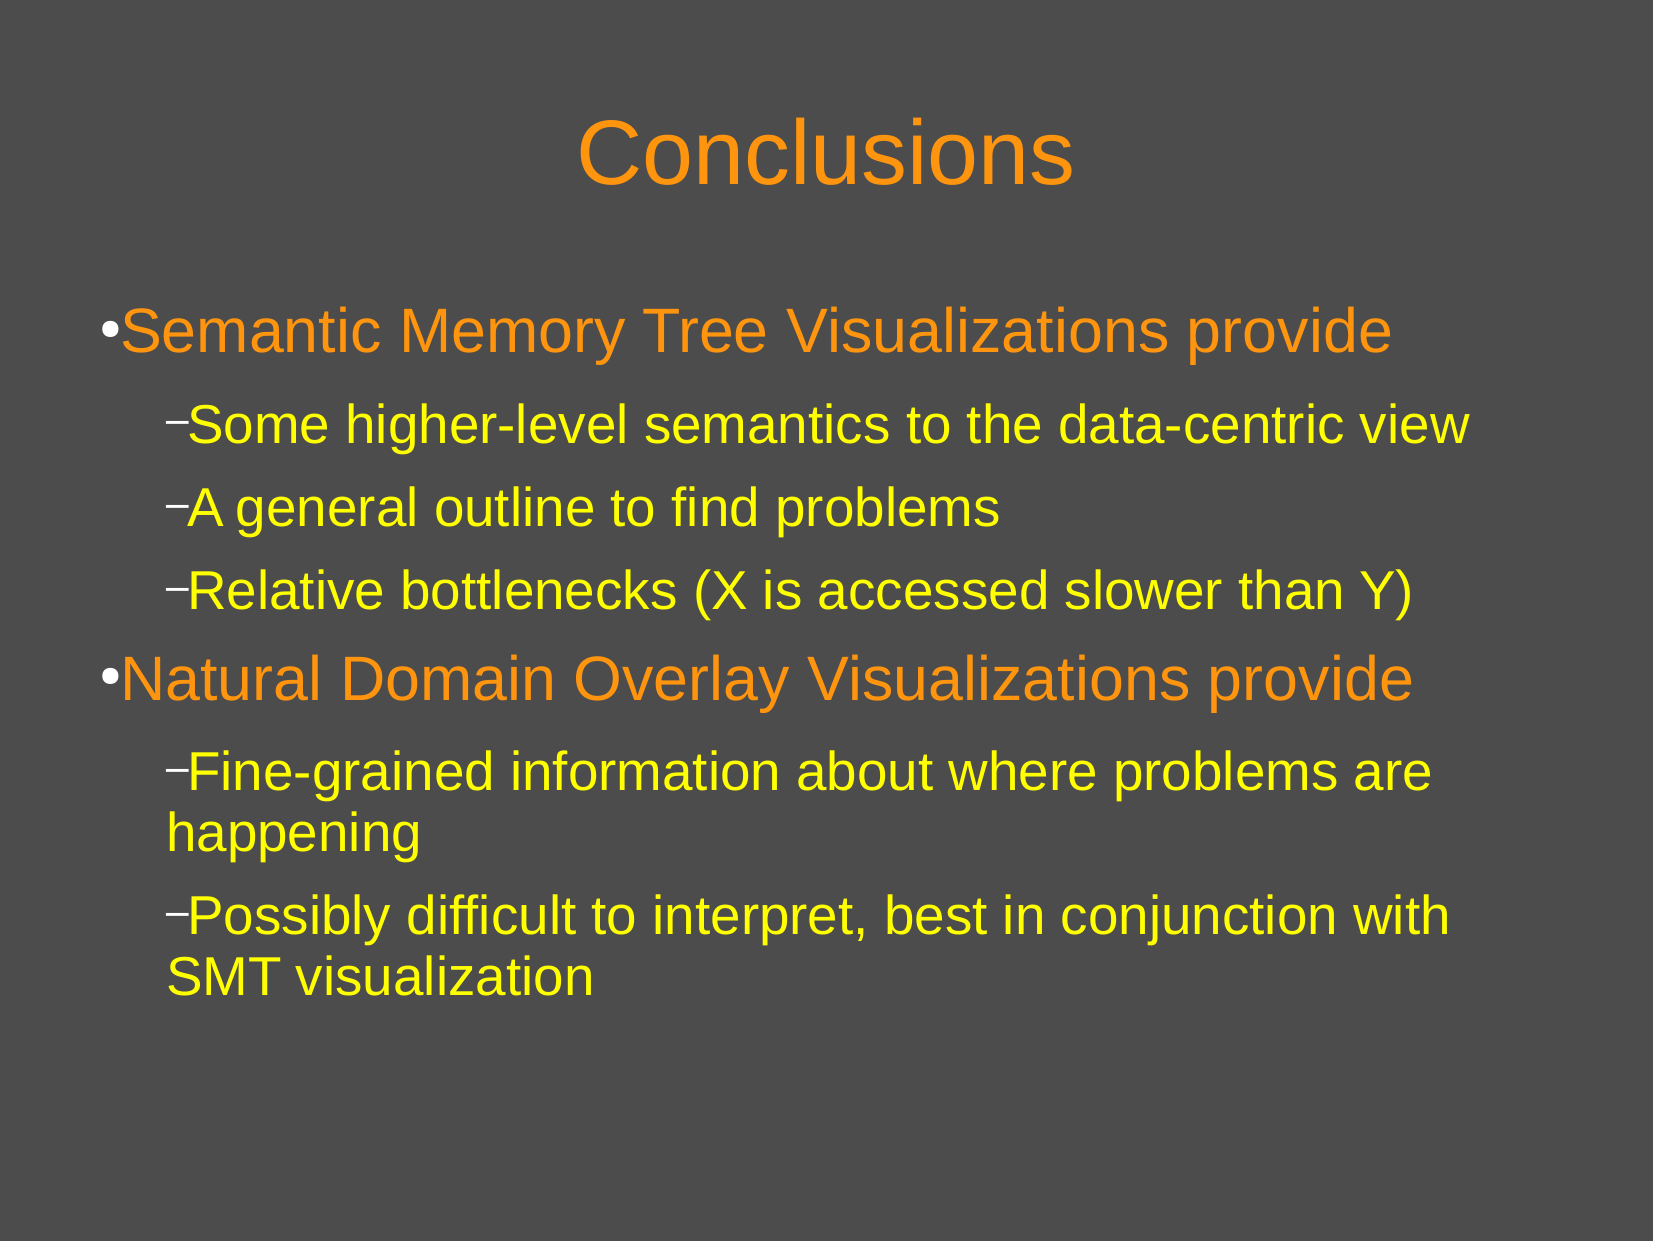

# Conclusions
Semantic Memory Tree Visualizations provide
Some higher-level semantics to the data-centric view
A general outline to find problems
Relative bottlenecks (X is accessed slower than Y)
Natural Domain Overlay Visualizations provide
Fine-grained information about where problems are happening
Possibly difficult to interpret, best in conjunction with SMT visualization